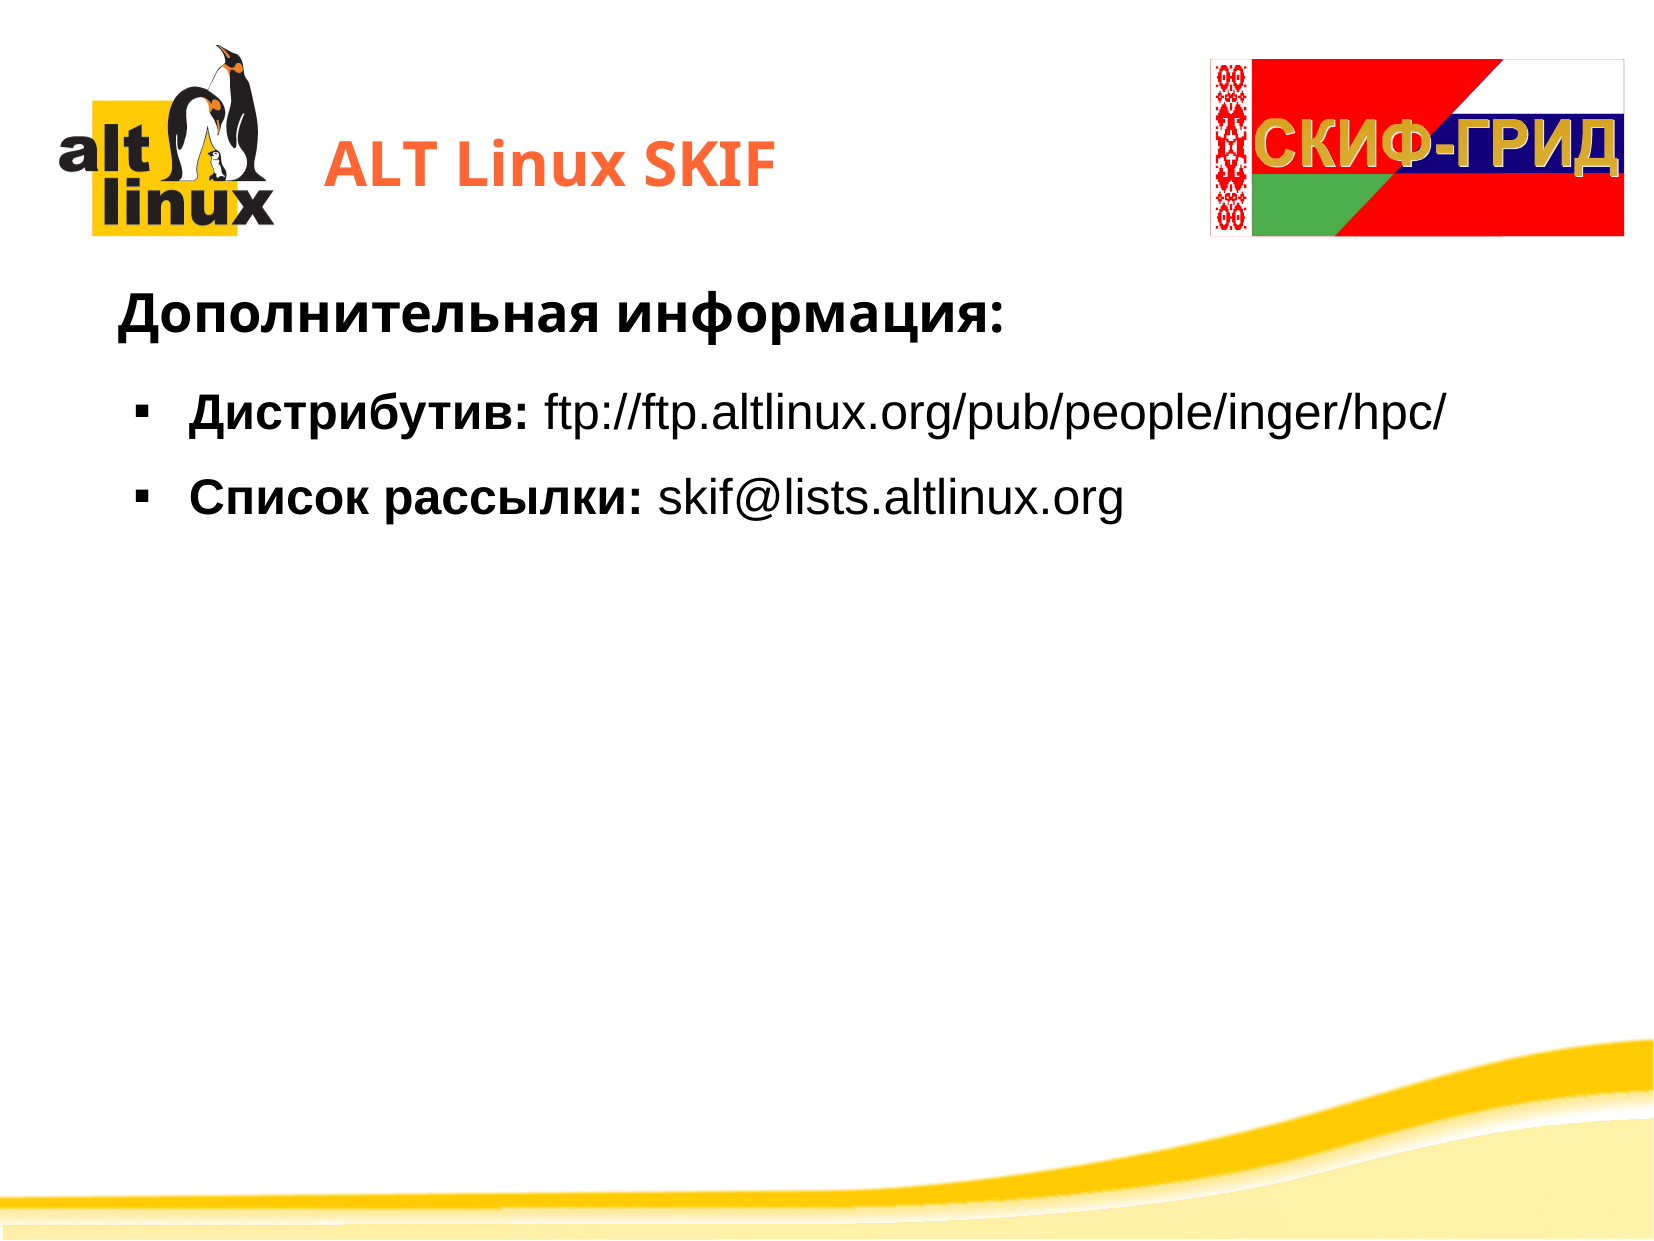

#
ALT Linux SKIF
Дополнительная информация:
Дистрибутив: ftp://ftp.altlinux.org/pub/people/inger/hpc/
Список рассылки: skif@lists.altlinux.org